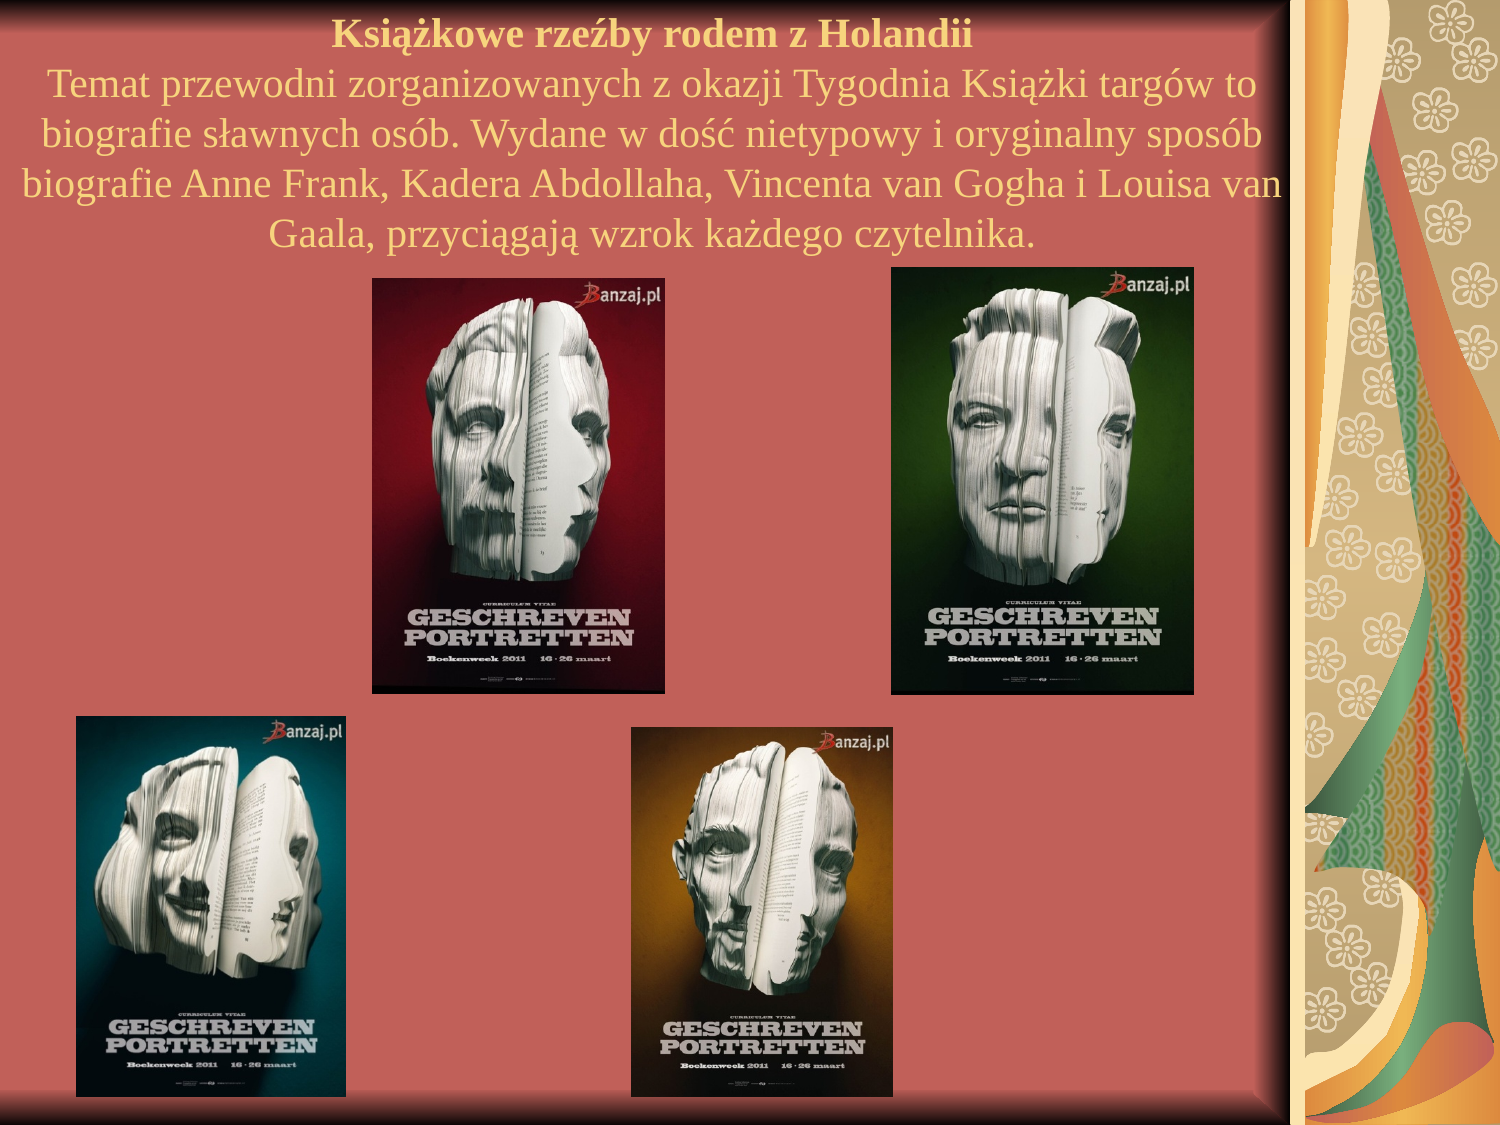

# Książkowe rzeźby rodem z Holandii Temat przewodni zorganizowanych z okazji Tygodnia Książki targów to biografie sławnych osób. Wydane w dość nietypowy i oryginalny sposób biografie Anne Frank, Kadera Abdollaha, Vincenta van Gogha i Louisa van Gaala, przyciągają wzrok każdego czytelnika.